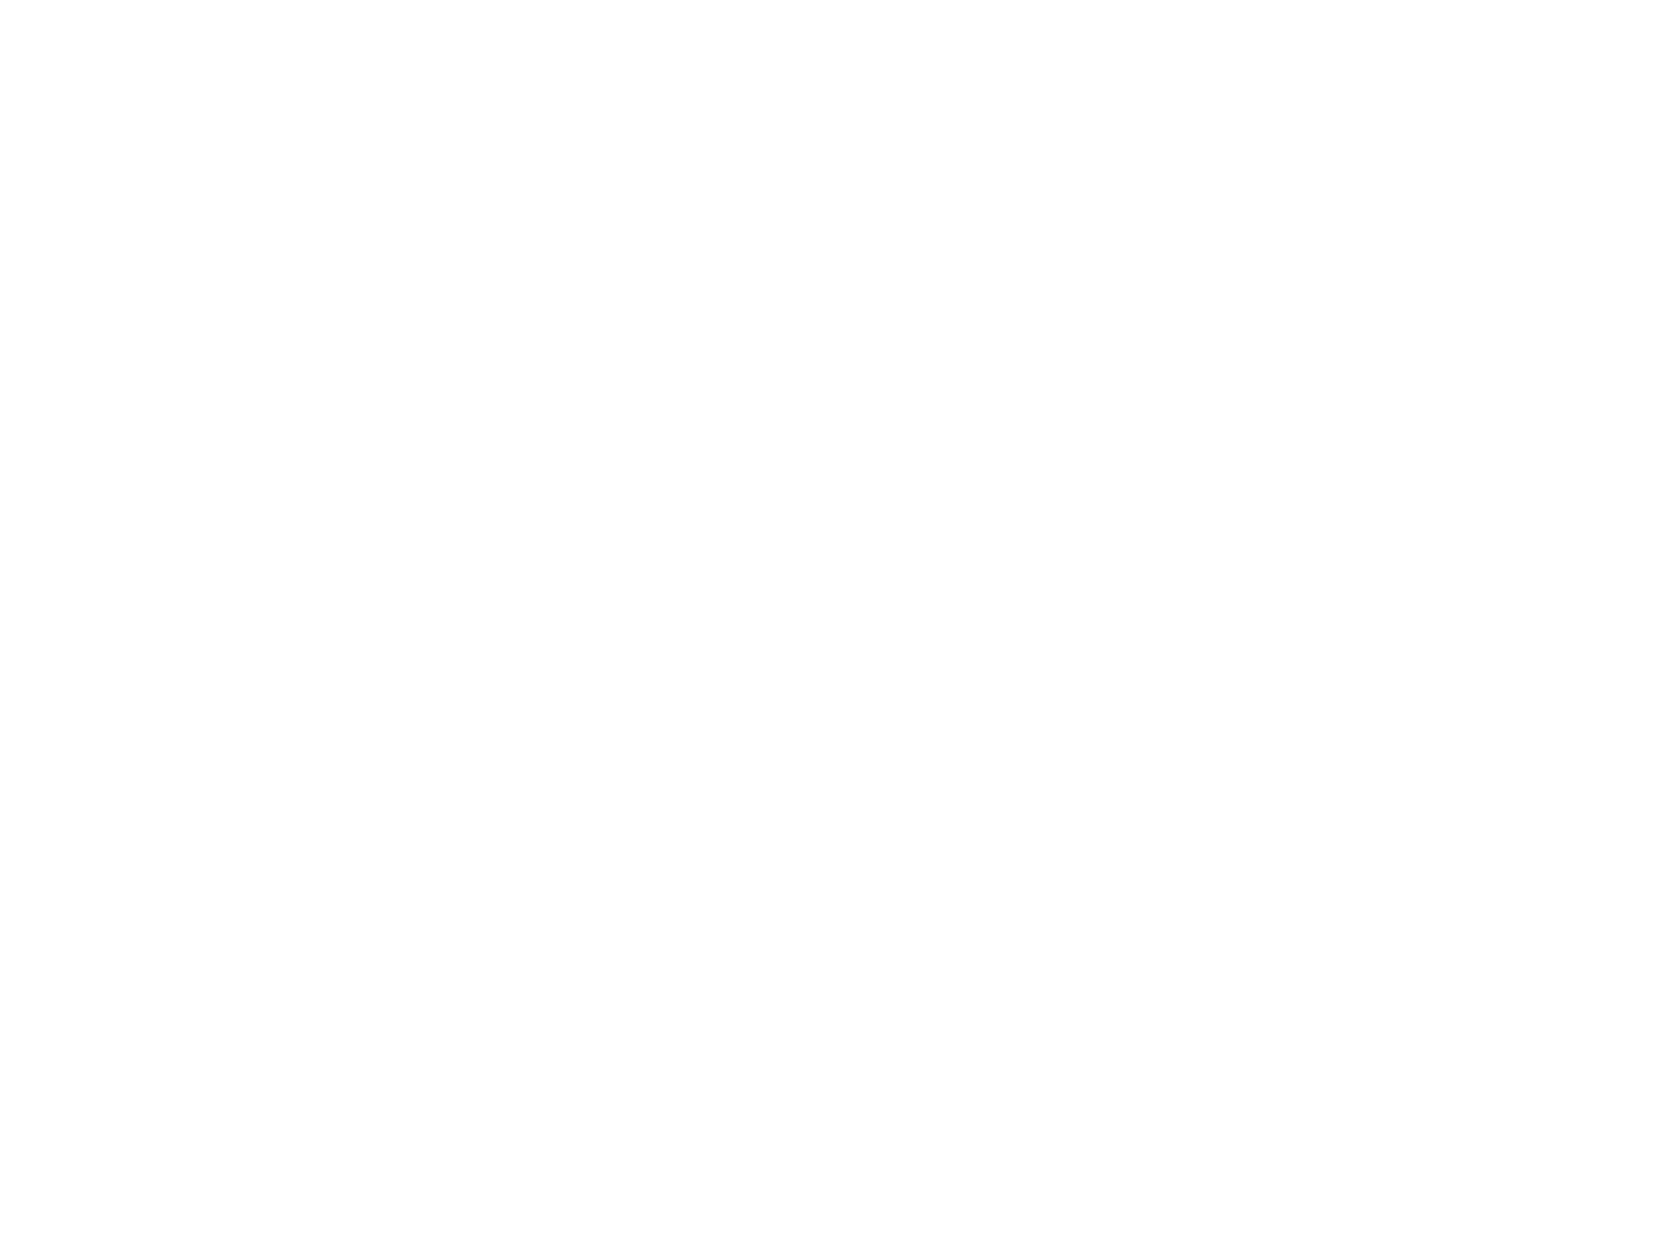

# … and our code
We have a single
neopixel connected to
GPIO pin 4 (ESP8266)
or
GPIO pin 21 (ESP32)
This code works on both
CPUs!